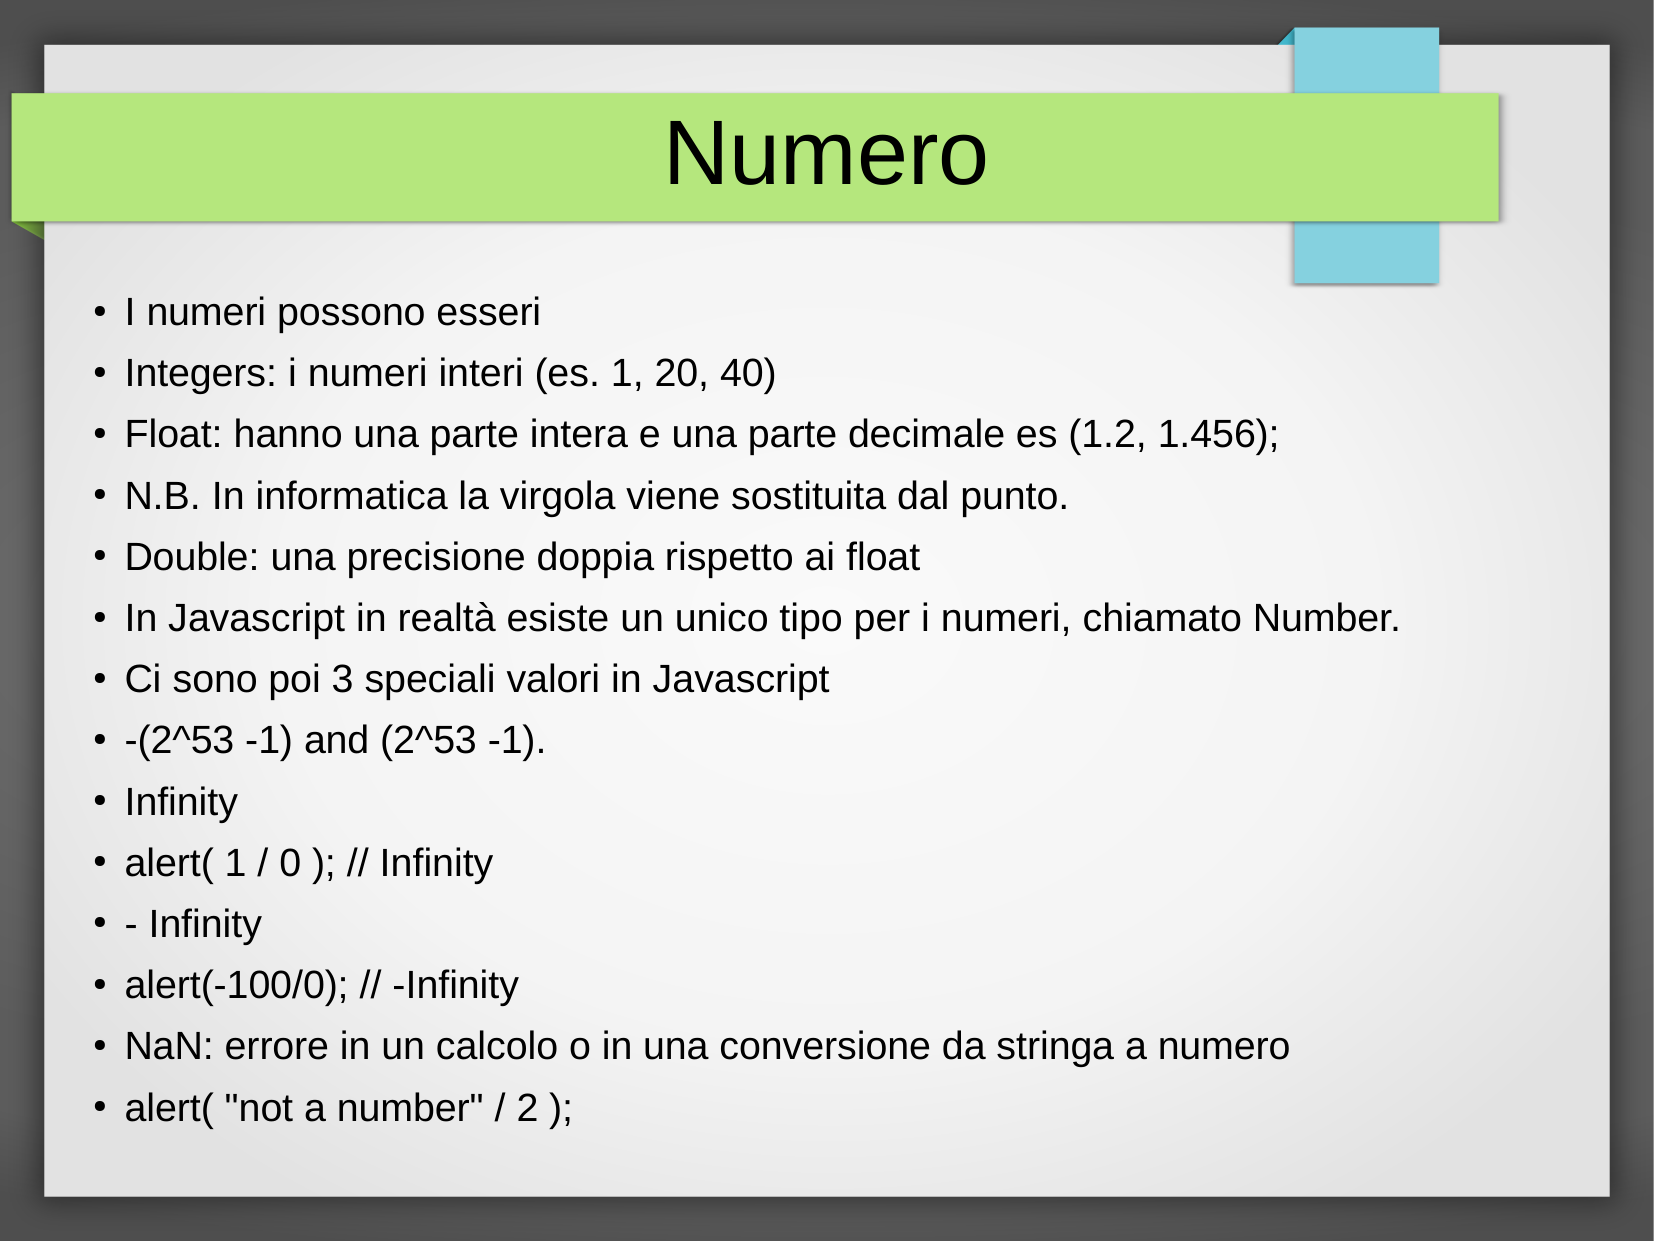

# Numero
I numeri possono esseri
Integers: i numeri interi (es. 1, 20, 40)
Float: hanno una parte intera e una parte decimale es (1.2, 1.456);
N.B. In informatica la virgola viene sostituita dal punto.
Double: una precisione doppia rispetto ai float
In Javascript in realtà esiste un unico tipo per i numeri, chiamato Number.
Ci sono poi 3 speciali valori in Javascript
-(2^53 -1) and (2^53 -1).
Infinity
alert( 1 / 0 ); // Infinity
- Infinity
alert(-100/0); // -Infinity
NaN: errore in un calcolo o in una conversione da stringa a numero
alert( "not a number" / 2 );